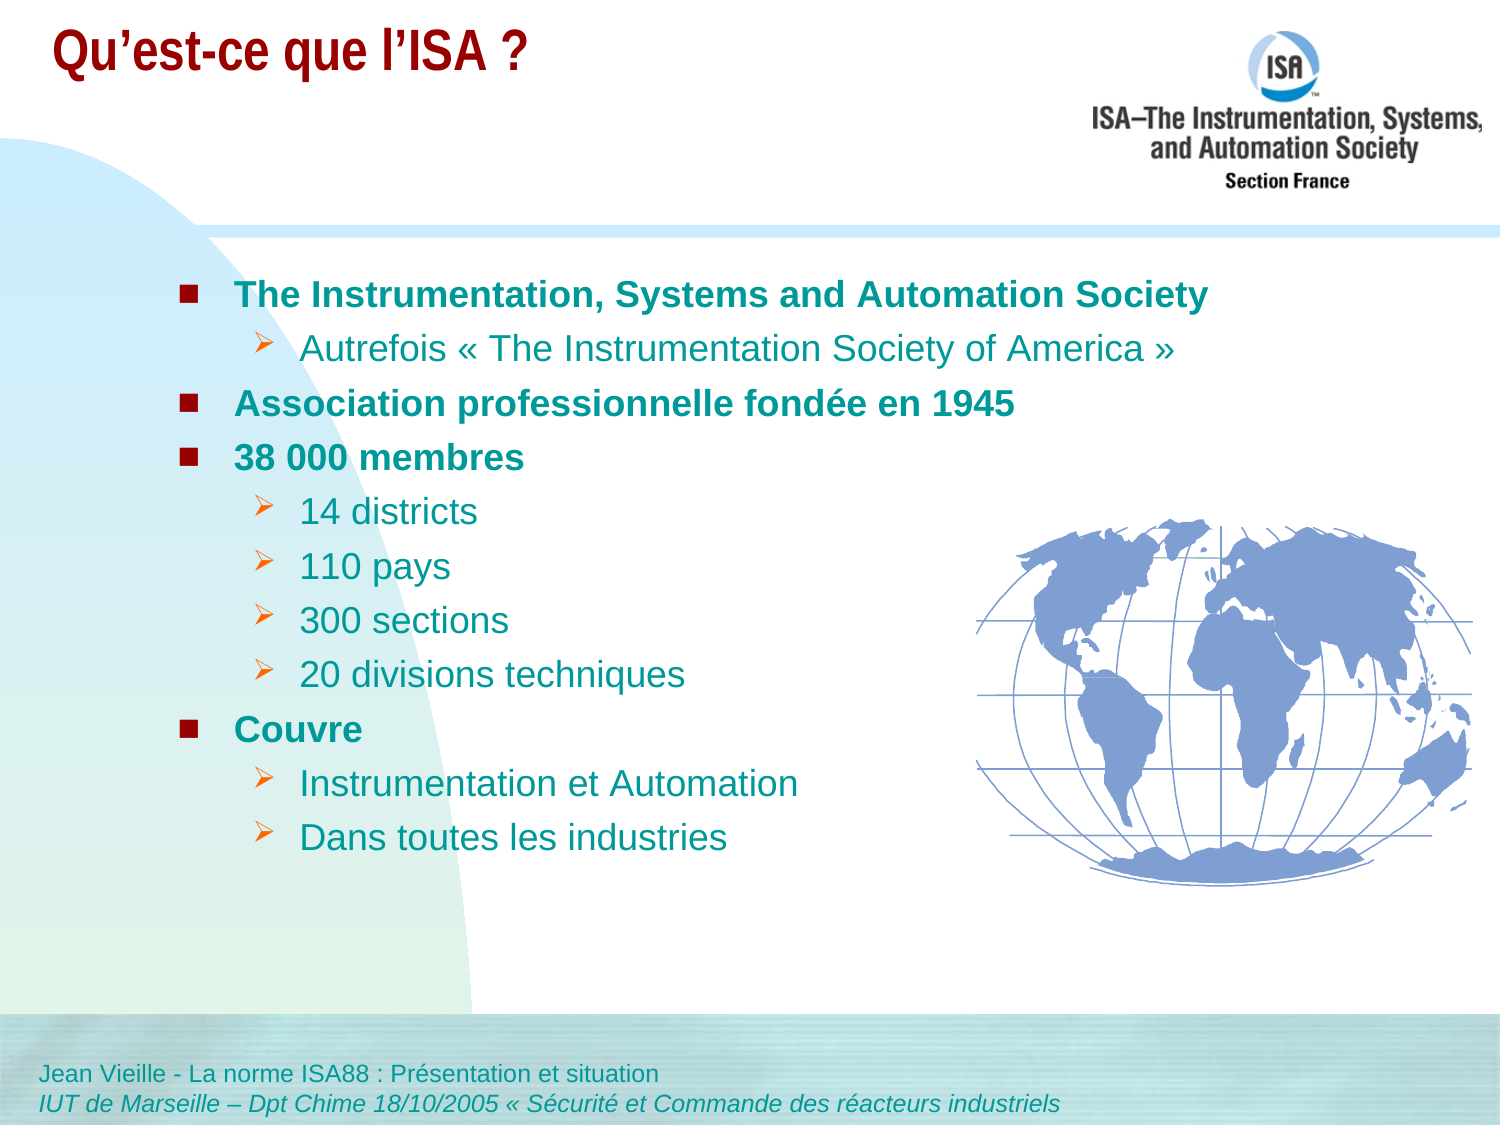

# Qu’est-ce que l’ISA ?
The Instrumentation, Systems and Automation Society
Autrefois « The Instrumentation Society of America »
Association professionnelle fondée en 1945
38 000 membres
14 districts
110 pays
300 sections
20 divisions techniques
Couvre
Instrumentation et Automation
Dans toutes les industries